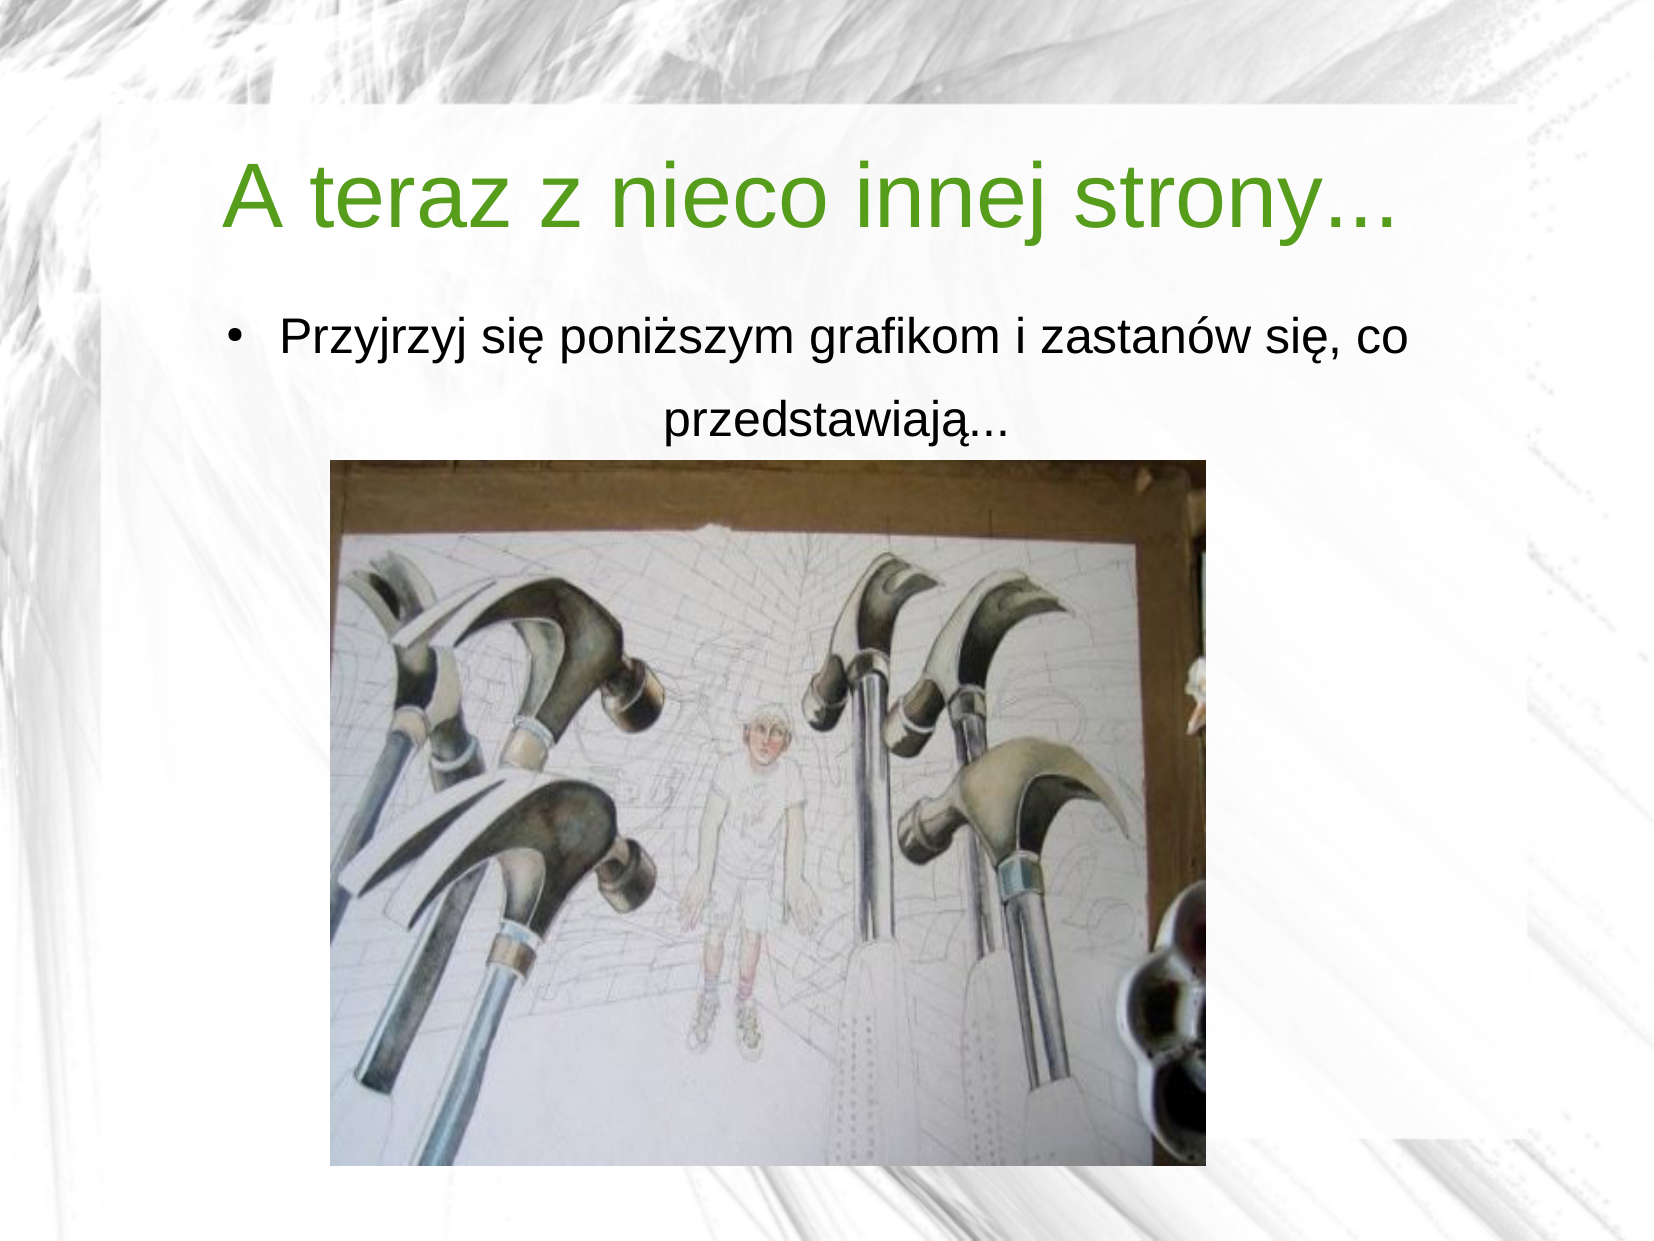

# A teraz z nieco innej strony...
Przyjrzyj się poniższym grafikom i zastanów się, co przedstawiają...